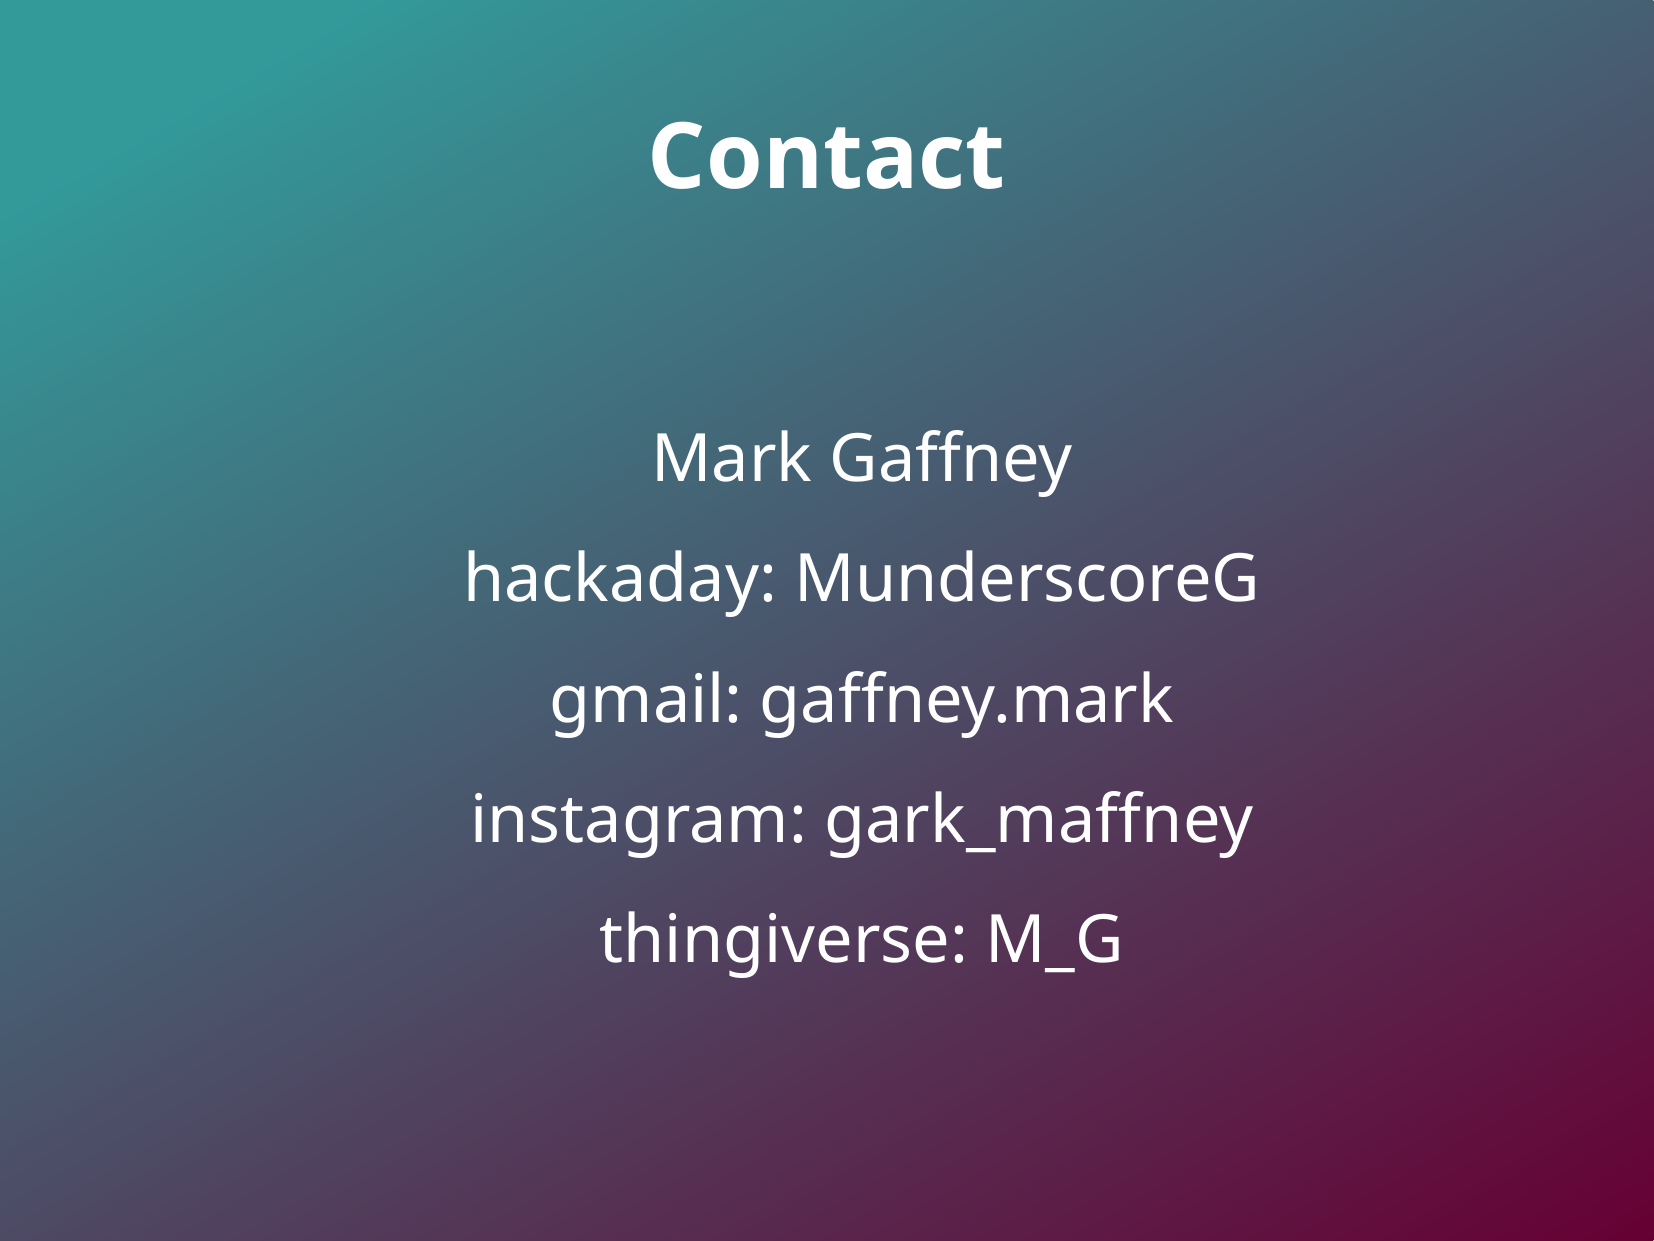

# Contact
Mark Gaffney
hackaday: MunderscoreG
gmail: gaffney.mark
instagram: gark_maffney
thingiverse: M_G